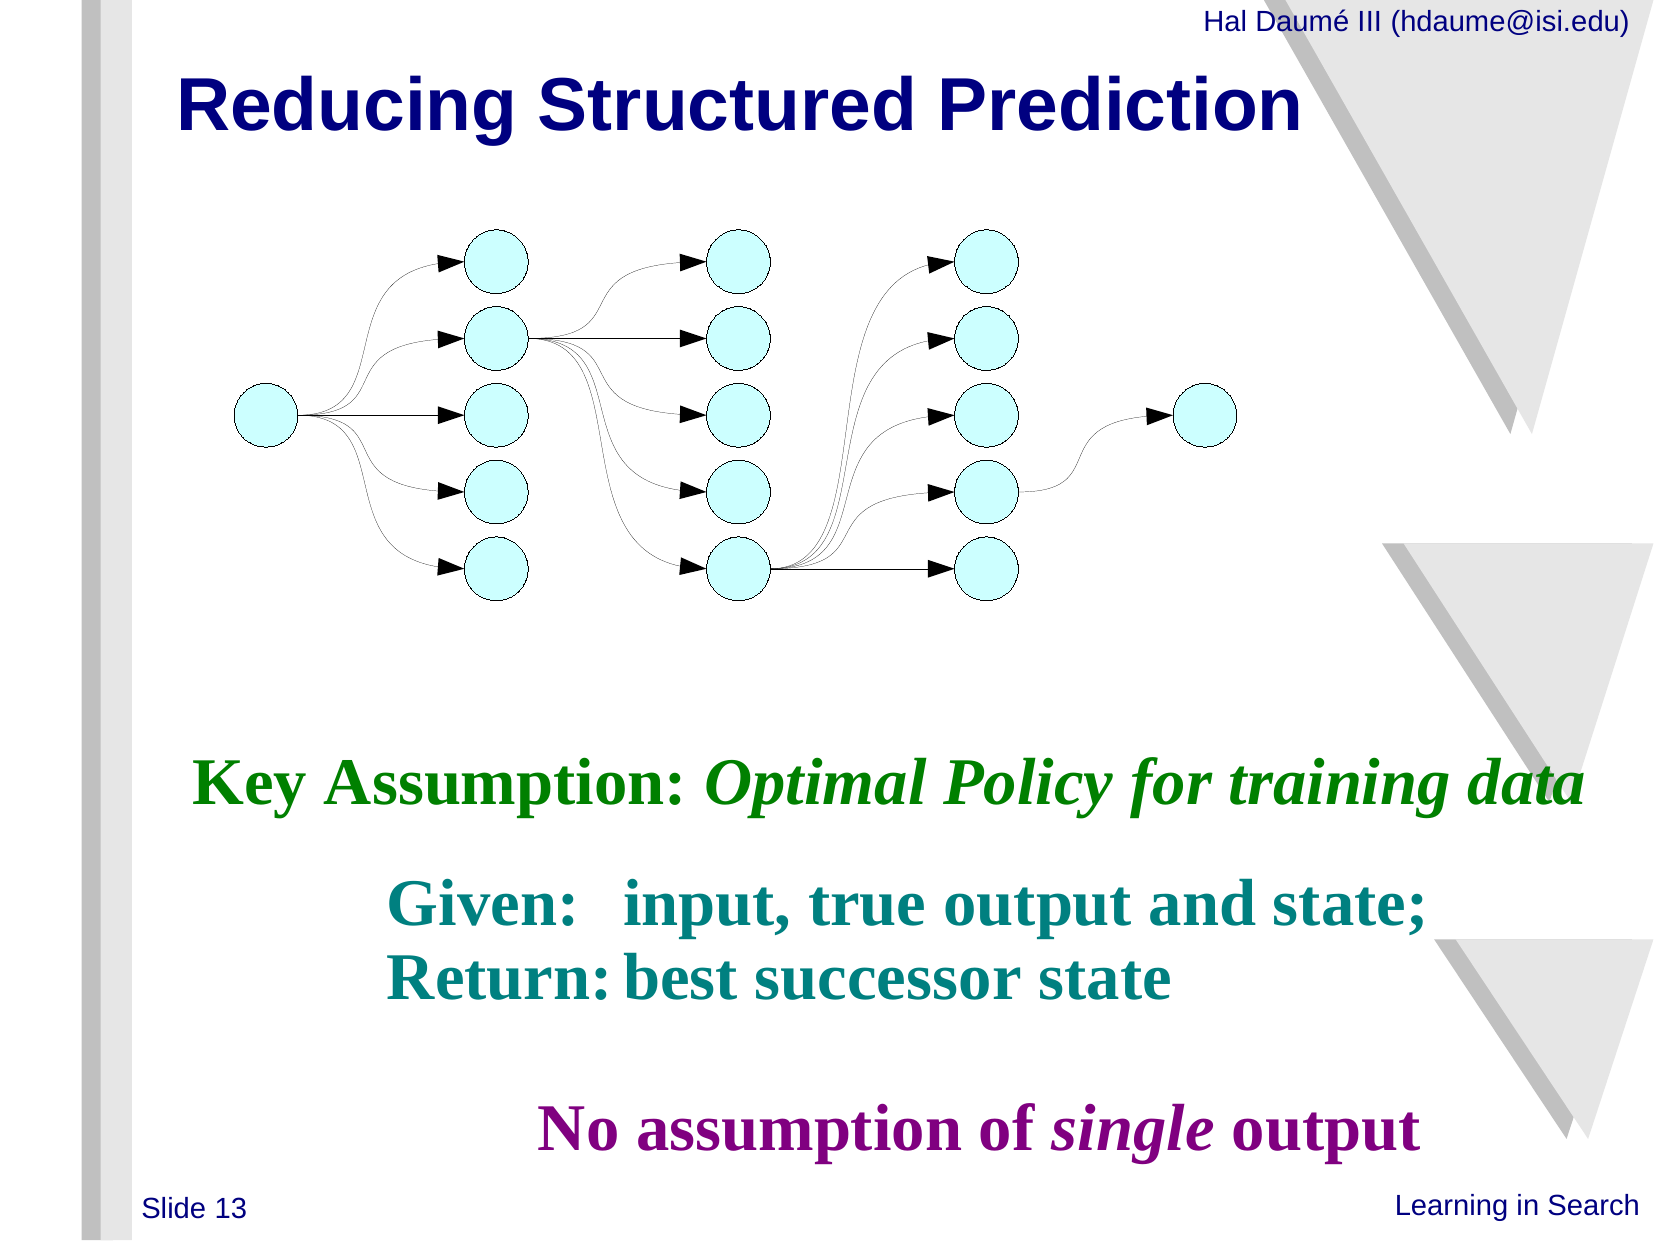

# Reducing Structured Prediction
Key Assumption: Optimal Policy for training data
Given:	input, true output and state;
Return:	best successor state
No assumption of single output